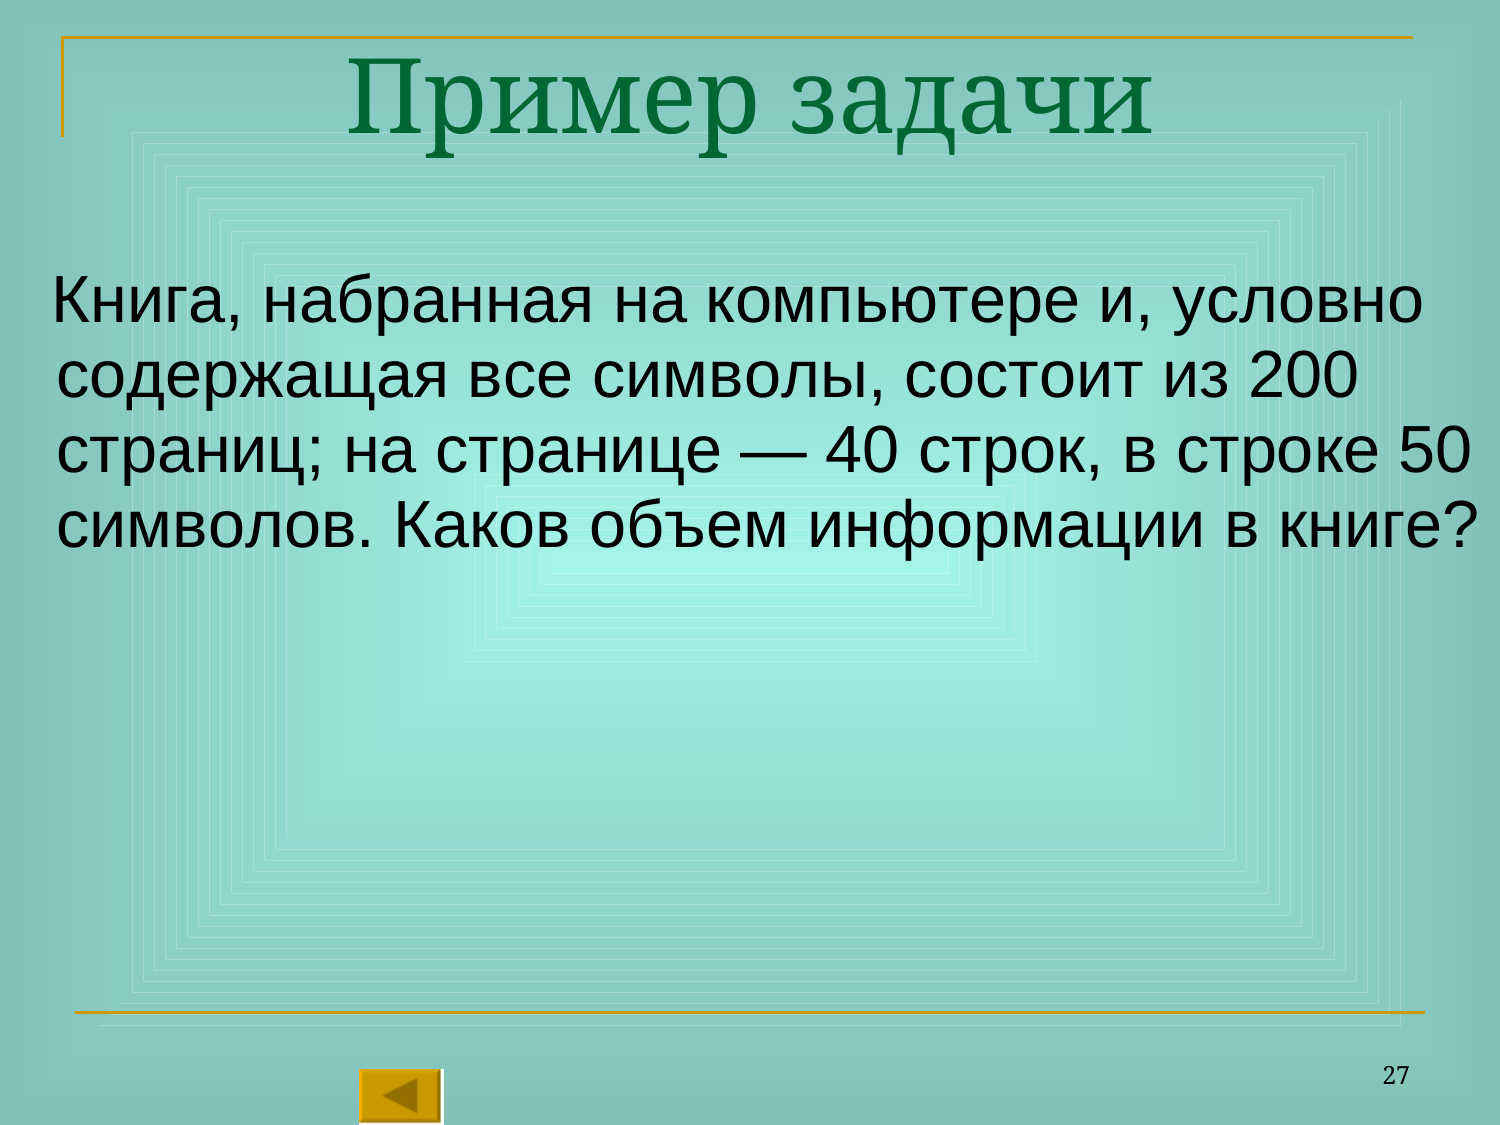

# Пример задачи
 Книга, набранная на компьютере и, условно содержащая все символы, состоит из 200 страниц; на странице — 40 строк, в строке 50 символов. Каков объем информации в книге?
27